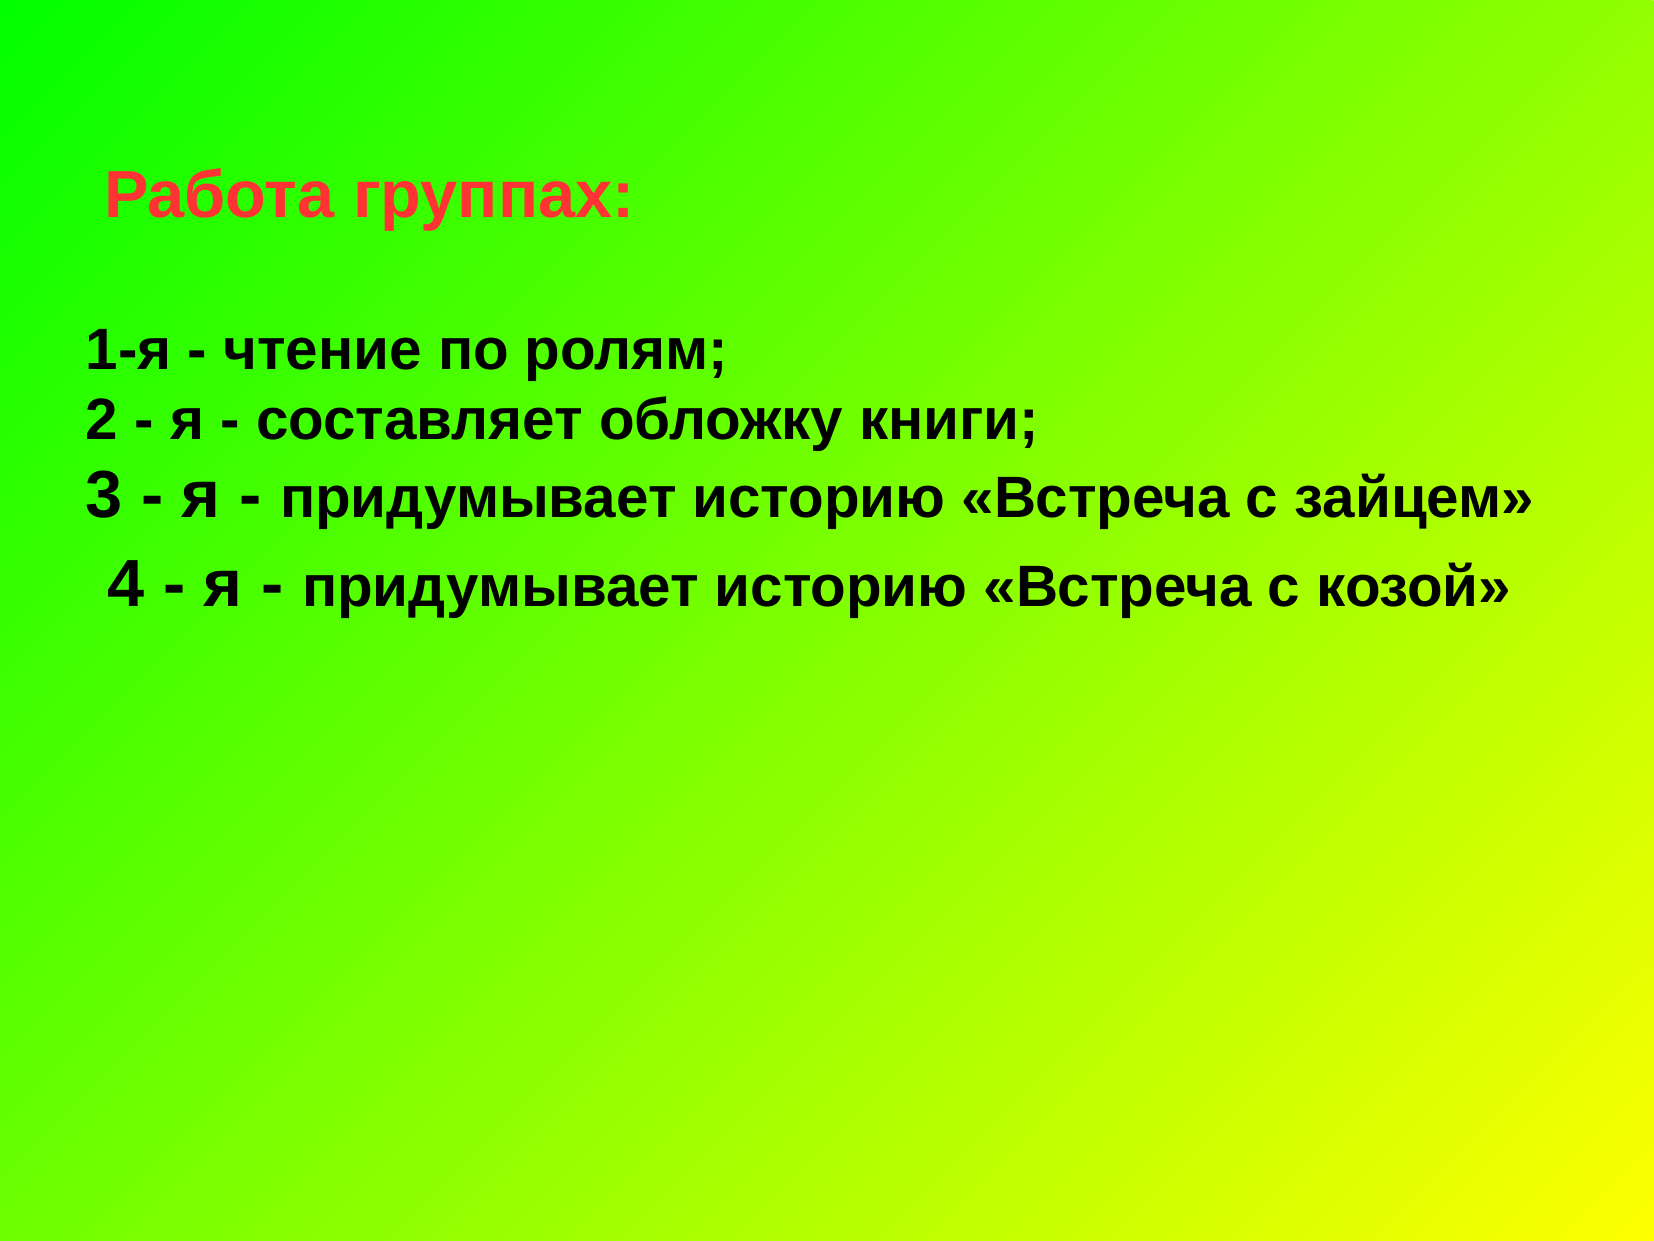

Работа группах:
1-я - чтение по ролям;
2 - я - составляет обложку книги;
3 - я - придумывает историю «Встреча с зайцем»
4 - я - придумывает историю «Встреча с козой»